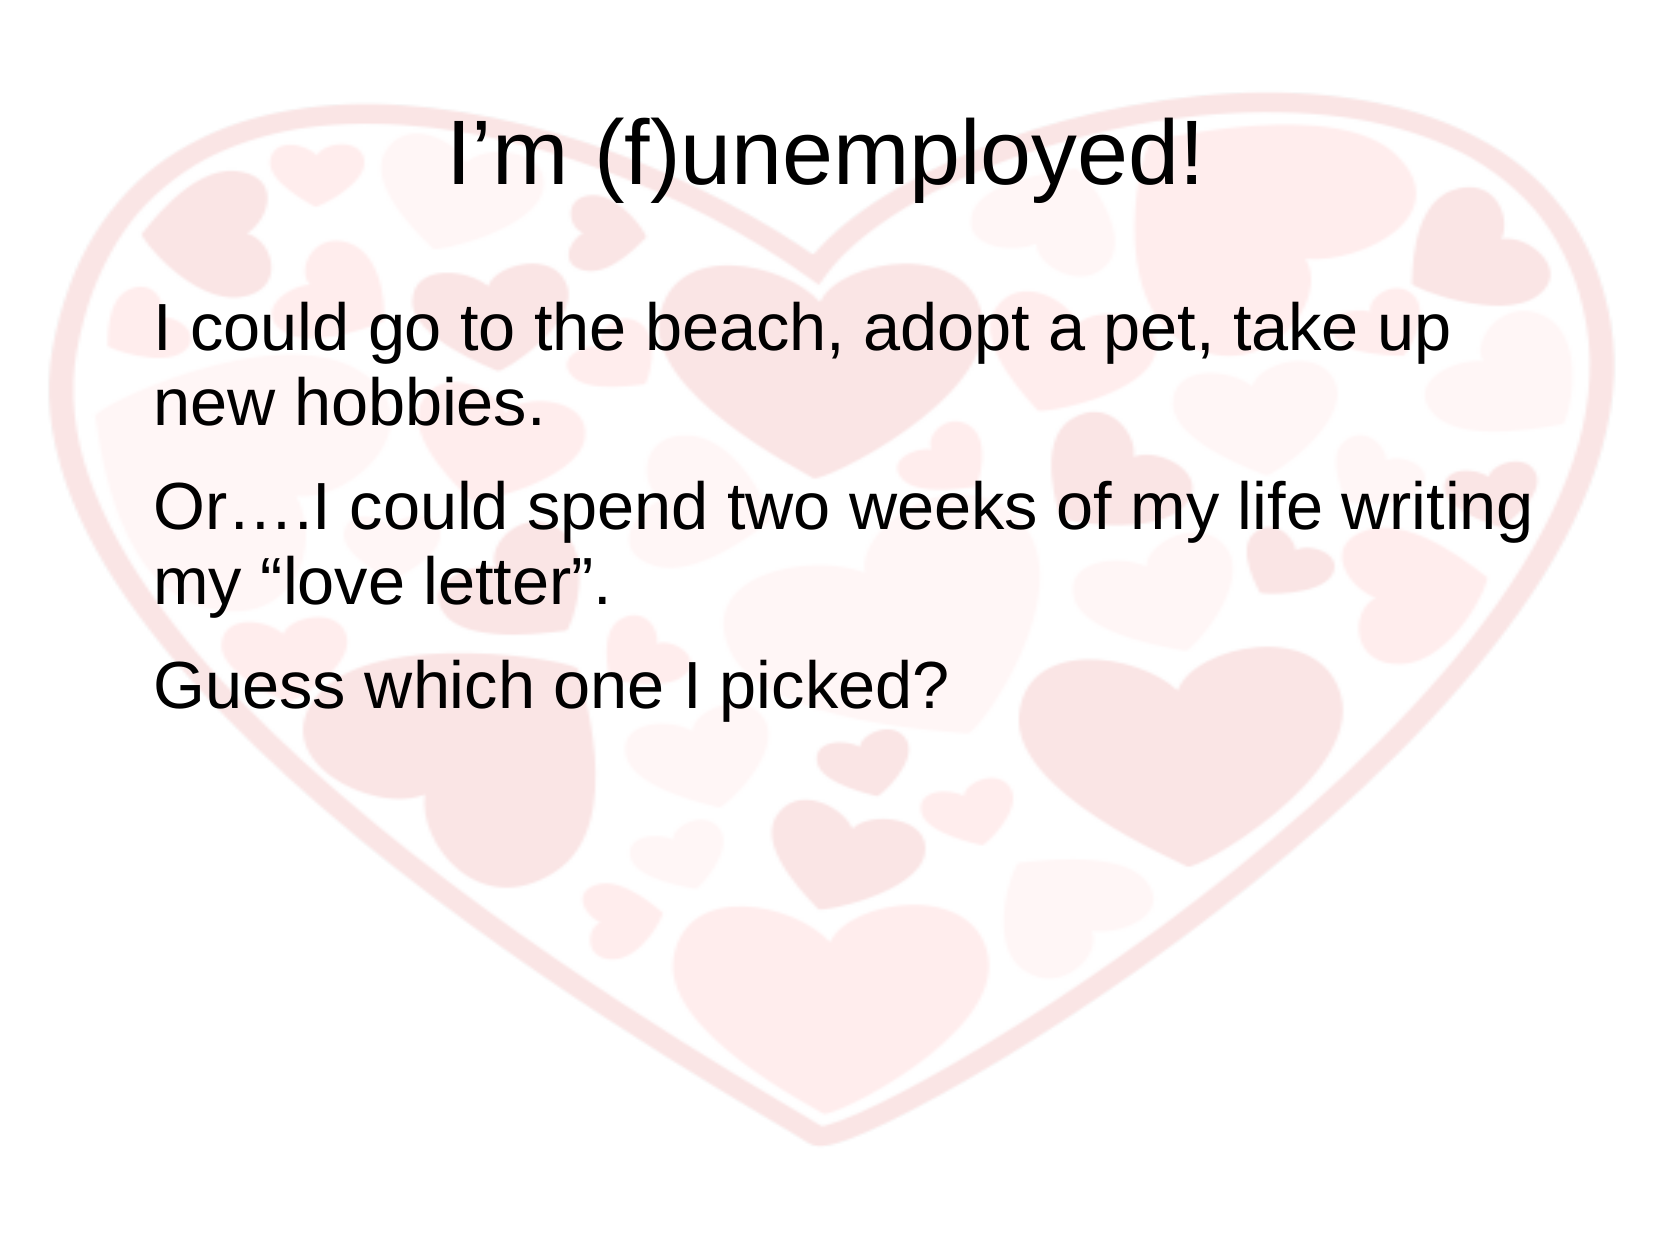

# I’m (f)unemployed!
I could go to the beach, adopt a pet, take up new hobbies.
Or….I could spend two weeks of my life writing my “love letter”.
Guess which one I picked?